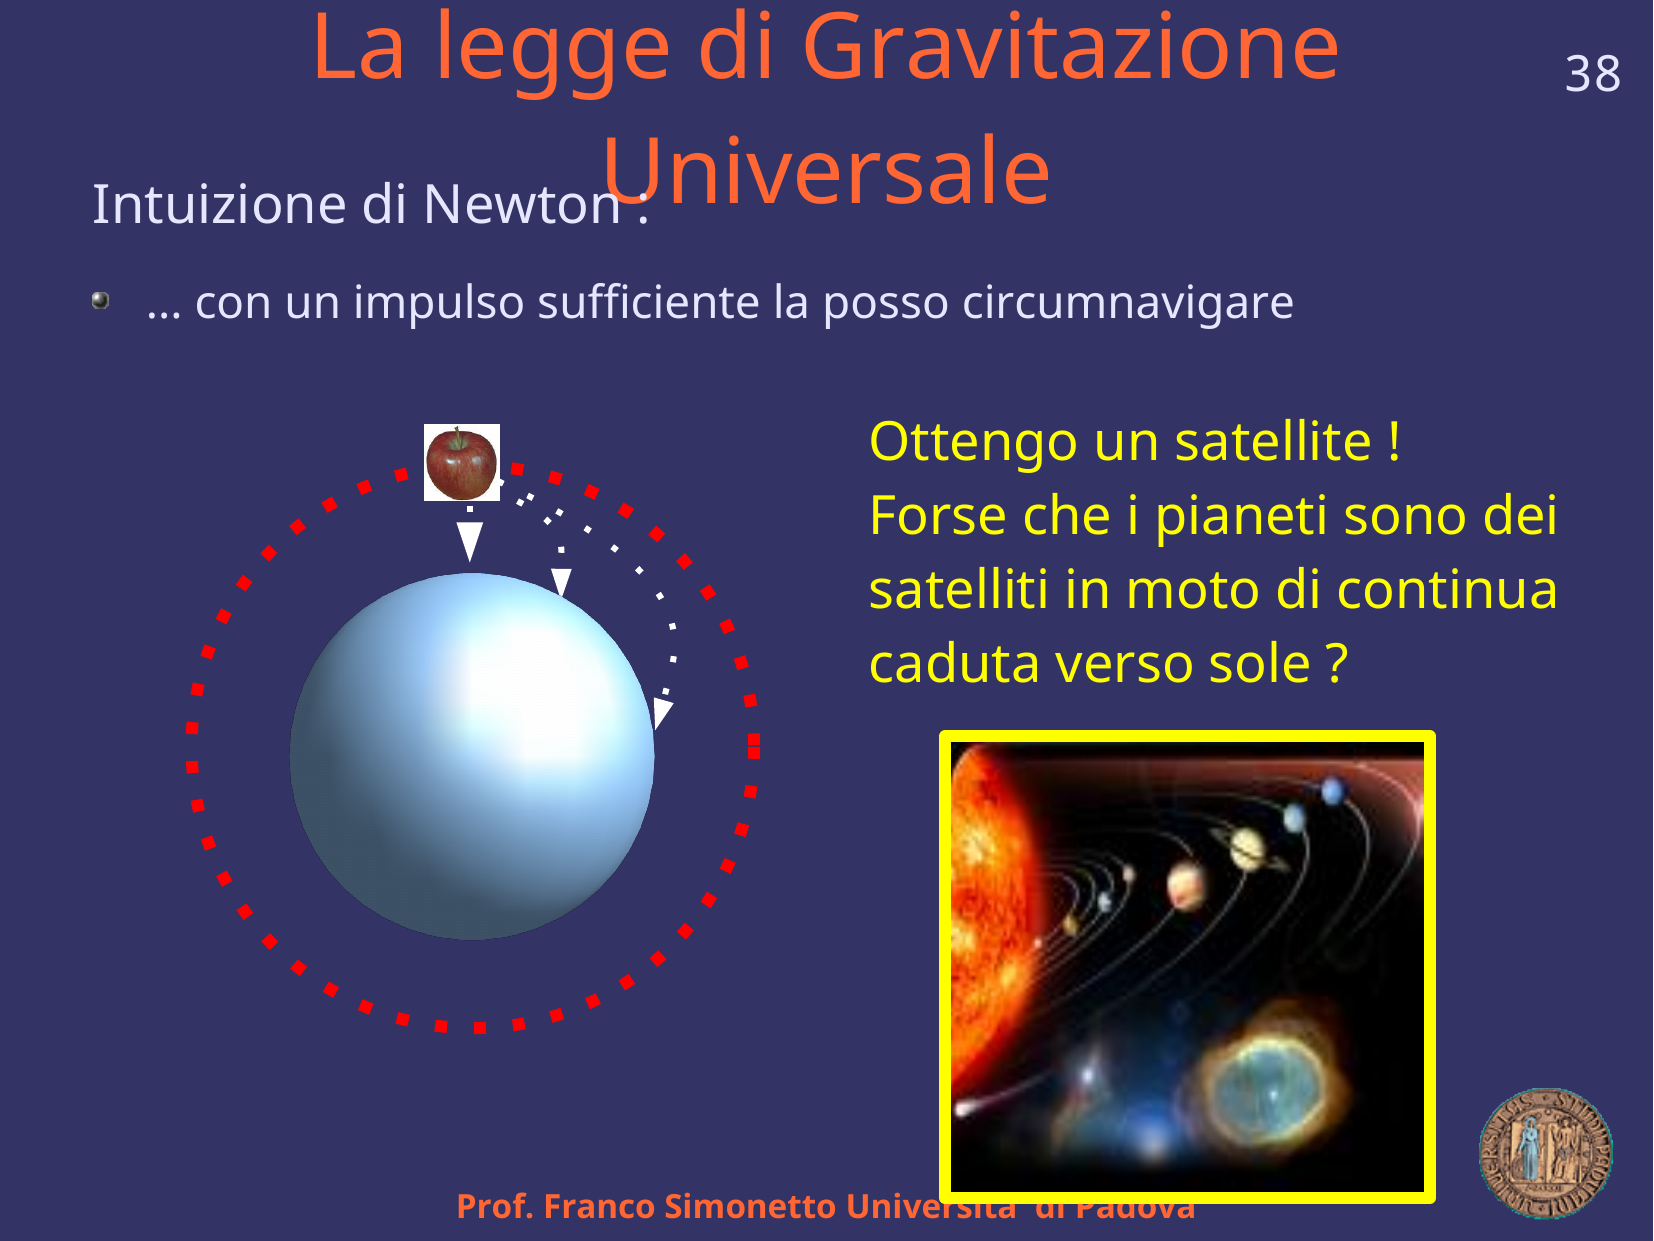

# La legge di Gravitazione Universale
38
Intuizione di Newton :
... con un impulso sufficiente la posso circumnavigare
Ottengo un satellite !
Forse che i pianeti sono dei
satelliti in moto di continua
caduta verso sole ?